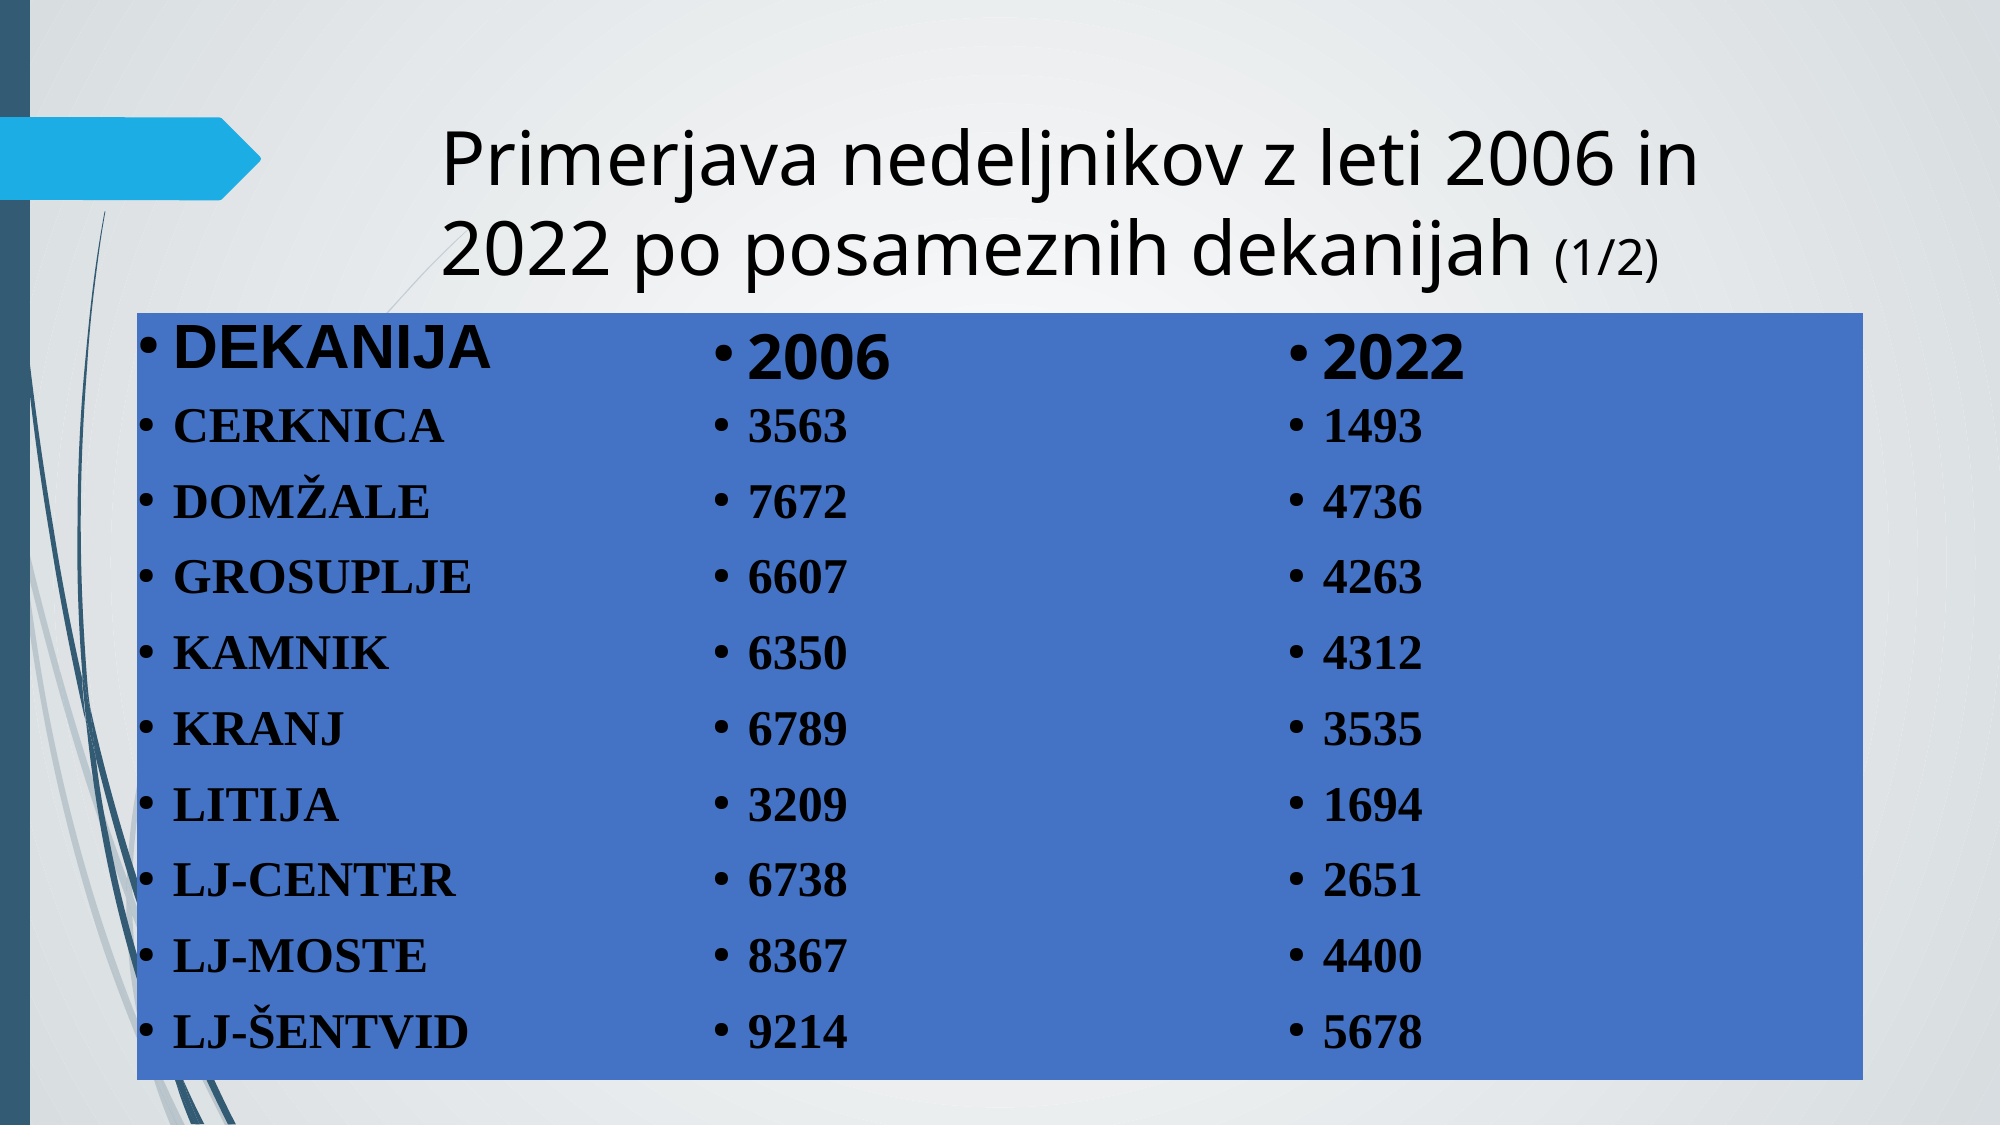

# Primerjava nedeljnikov z leti 2006 in 2022 po posameznih dekanijah (1/2)
| DEKANIJA | 2006 | 2022 |
| --- | --- | --- |
| CERKNICA | 3563 | 1493 |
| DOMŽALE | 7672 | 4736 |
| GROSUPLJE | 6607 | 4263 |
| KAMNIK | 6350 | 4312 |
| KRANJ | 6789 | 3535 |
| LITIJA | 3209 | 1694 |
| LJ-CENTER | 6738 | 2651 |
| LJ-MOSTE | 8367 | 4400 |
| LJ-ŠENTVID | 9214 | 5678 |